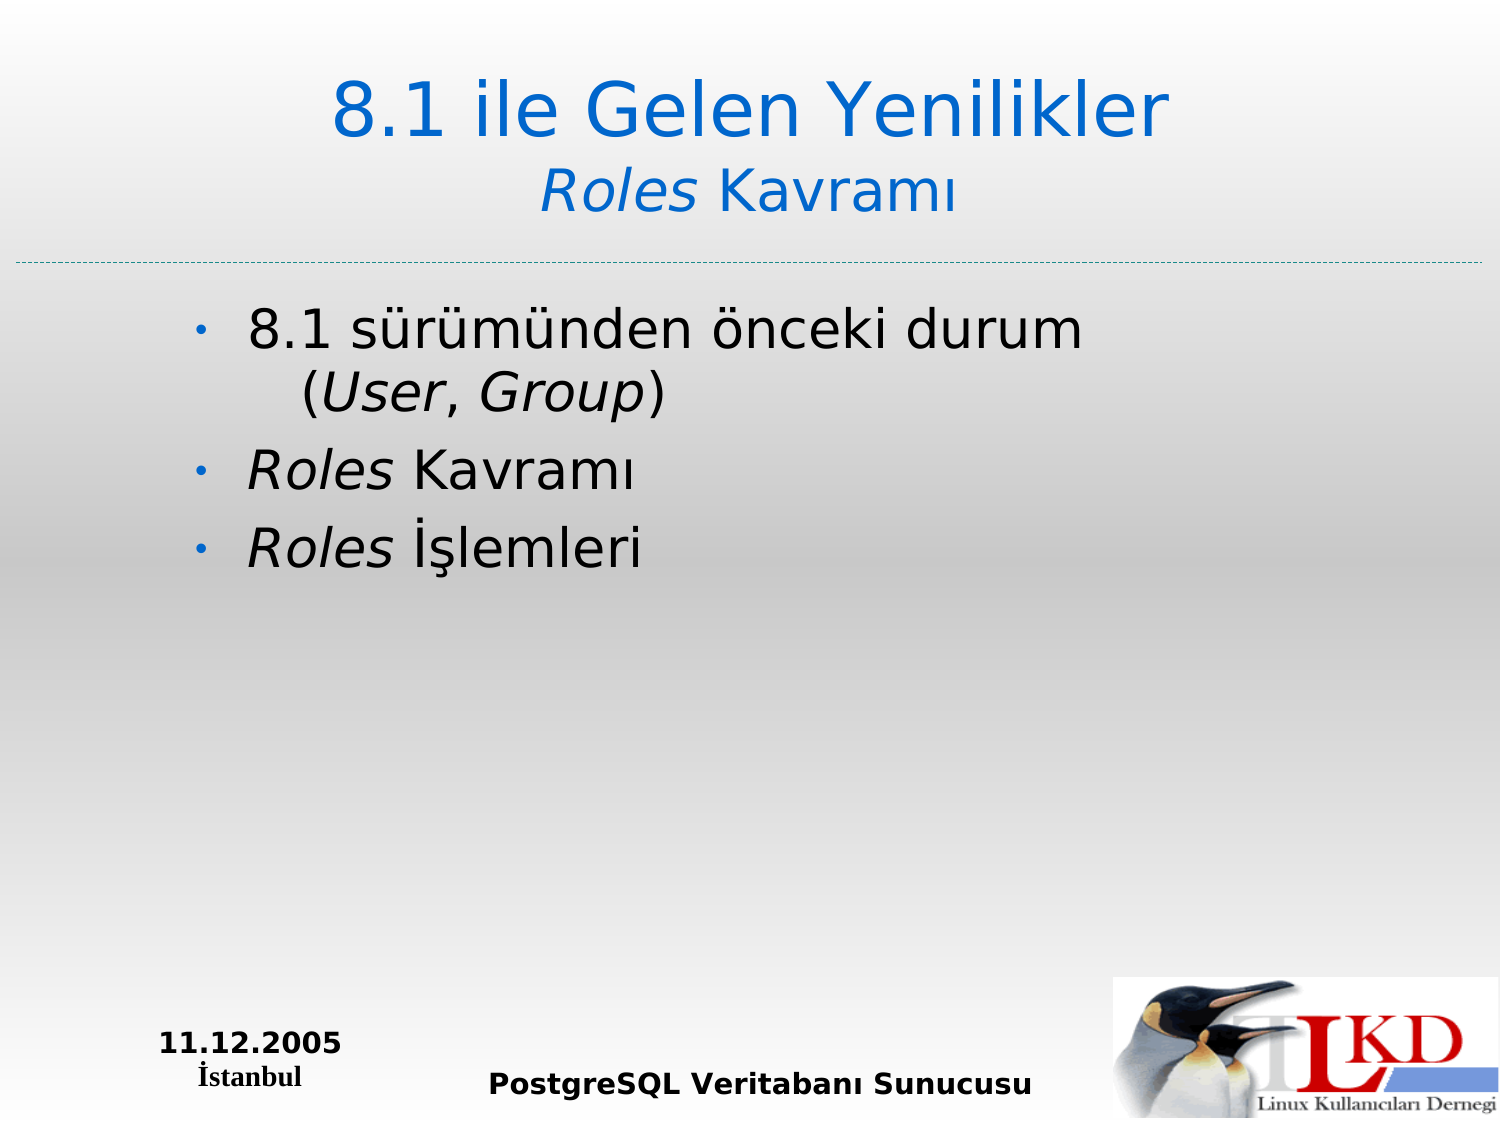

# 8.1 ile Gelen Yenilikler Roles Kavramı
8.1 sürümünden önceki durum
(User, Group)
Roles Kavramı
Roles İşlemleri